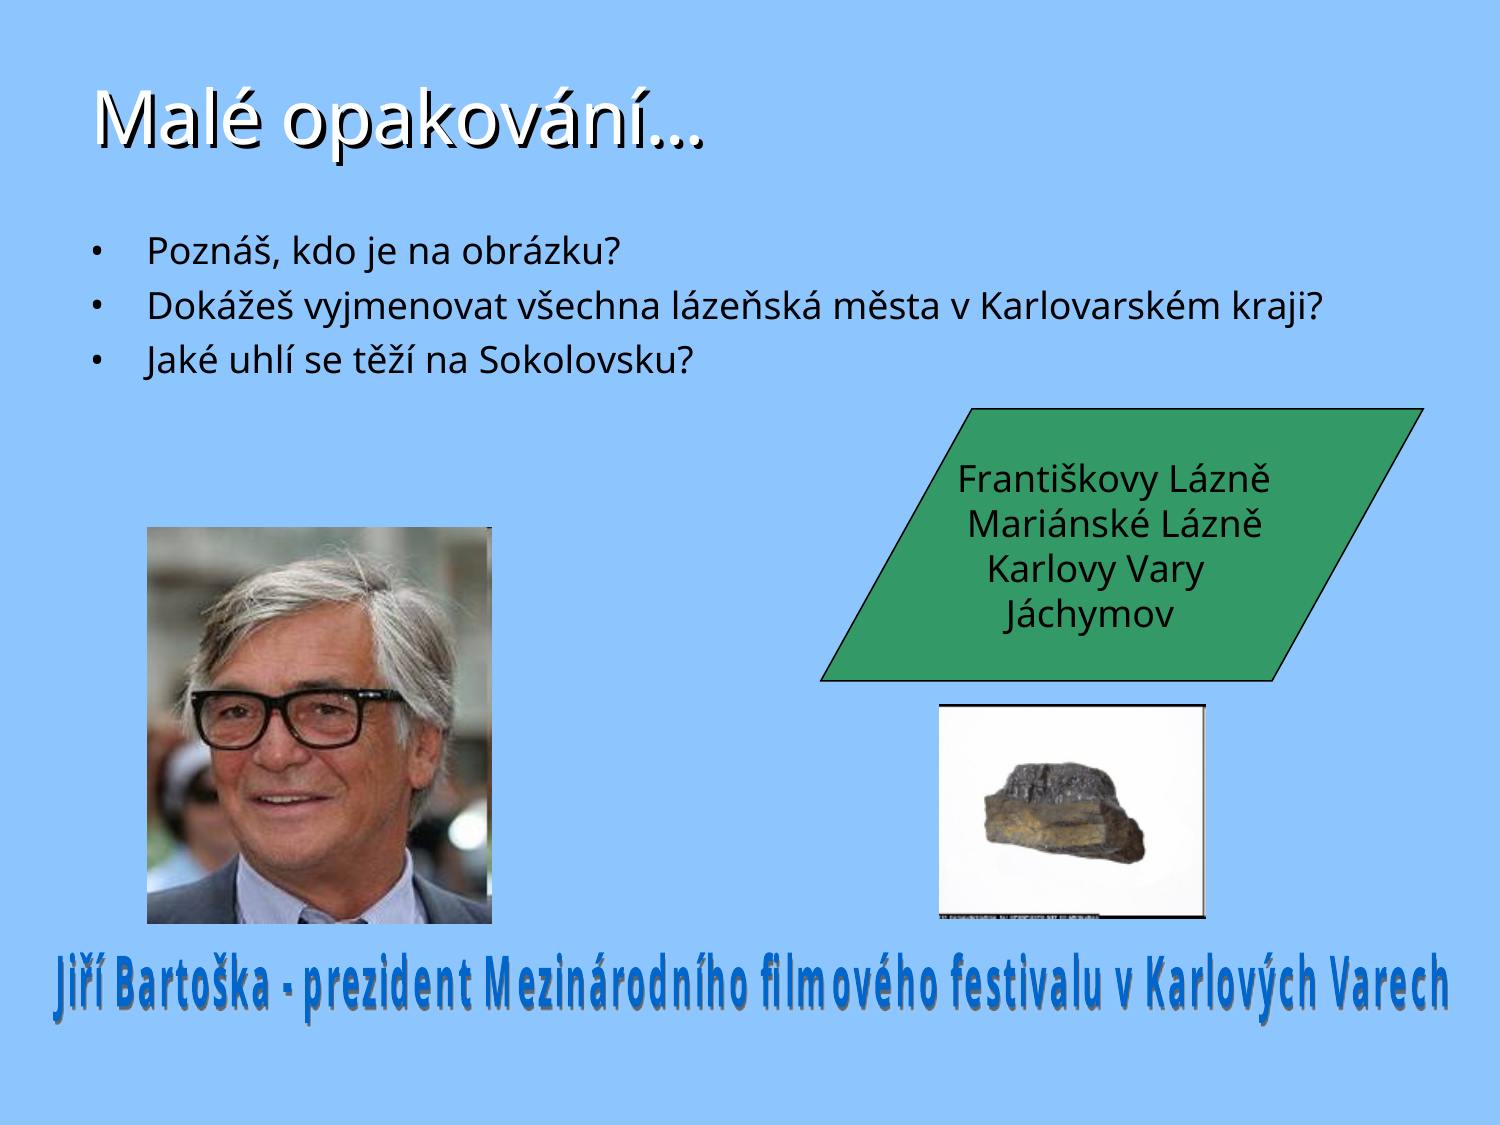

# Malé opakování…
Poznáš, kdo je na obrázku?
Dokážeš vyjmenovat všechna lázeňská města v Karlovarském kraji?
Jaké uhlí se těží na Sokolovsku?
 Františkovy Lázně
 Mariánské Lázně
 Karlovy Vary
 Jáchymov
Jiří Bartoška - prezident Mezinárodního filmového festivalu v Karlových Varech